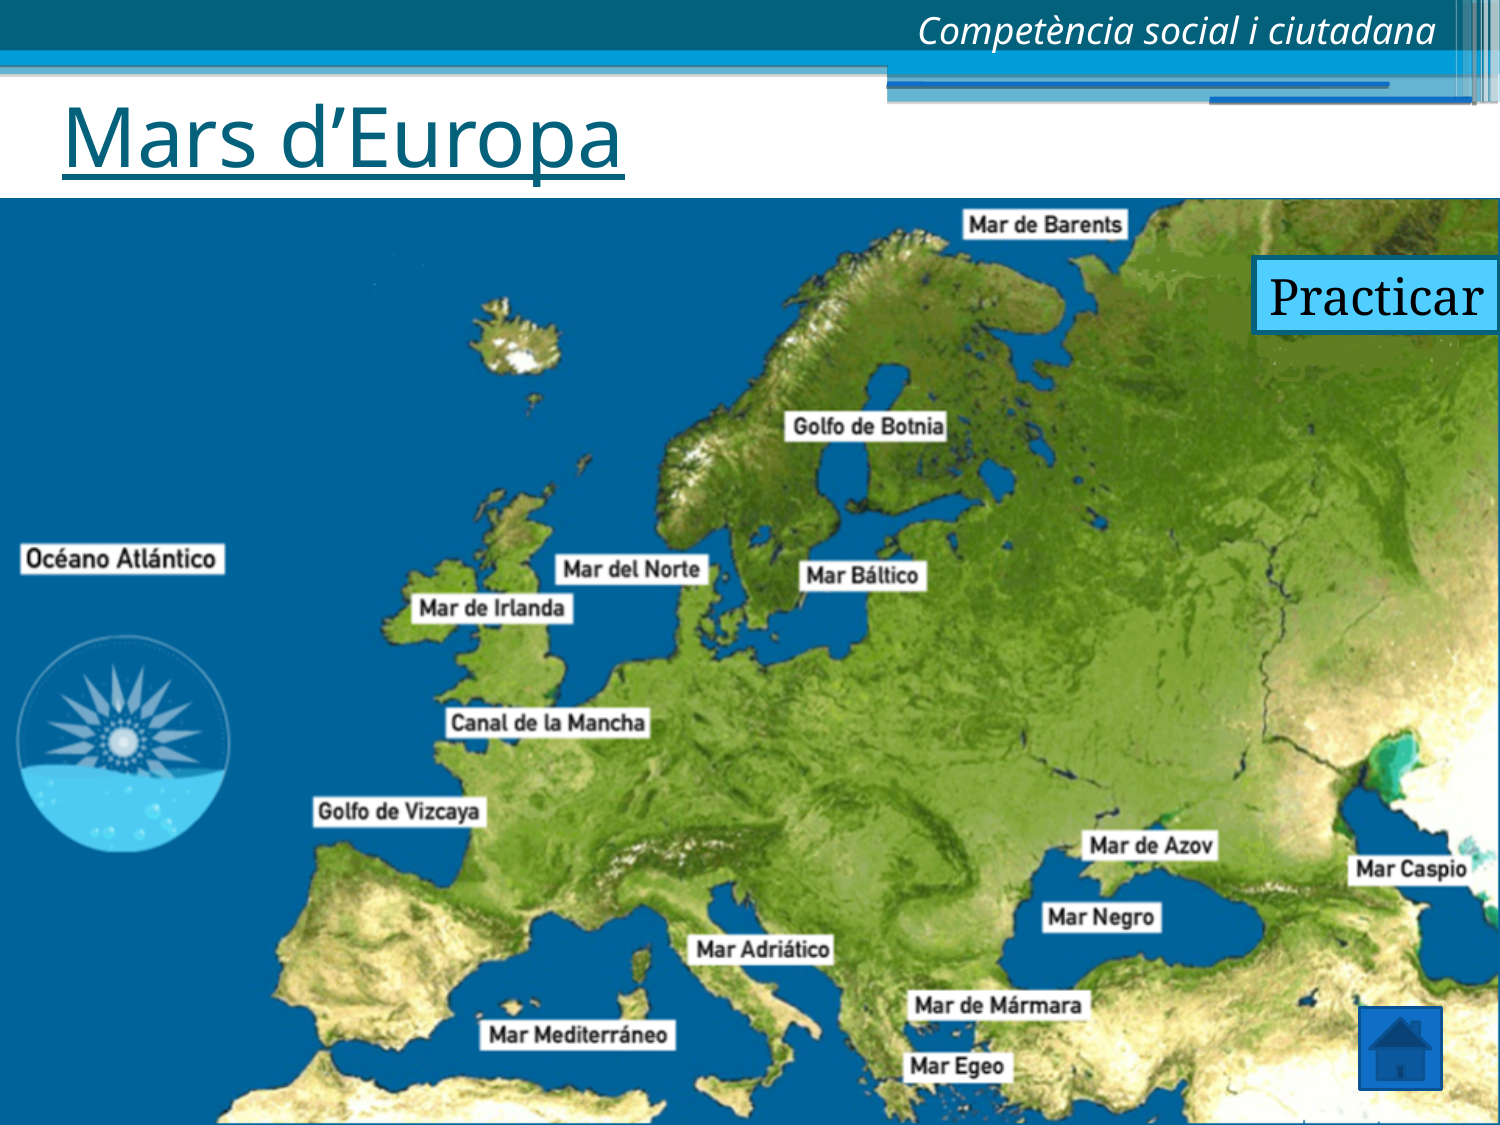

Competència social i ciutadana
# Mars d’Europa
Practicar